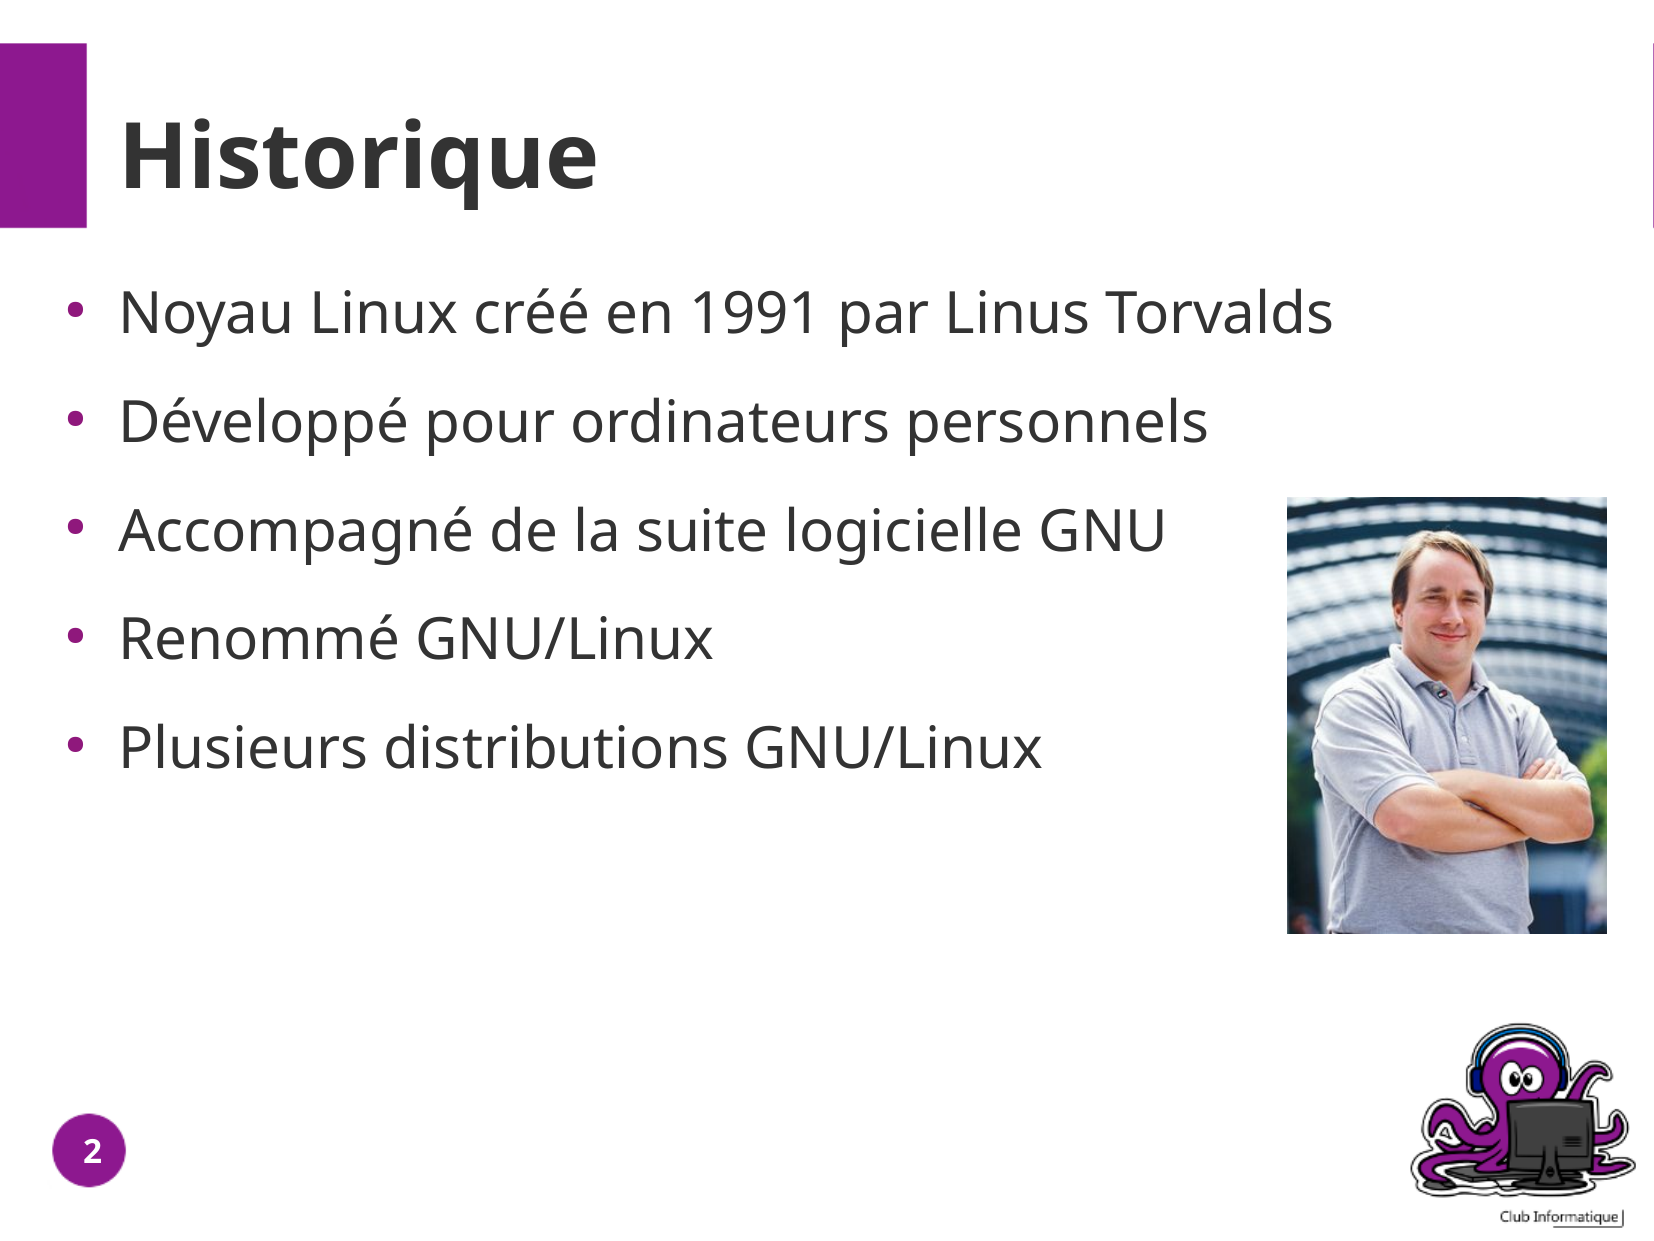

# Historique
Noyau Linux créé en 1991 par Linus Torvalds
Développé pour ordinateurs personnels
Accompagné de la suite logicielle GNU
Renommé GNU/Linux
Plusieurs distributions GNU/Linux
2